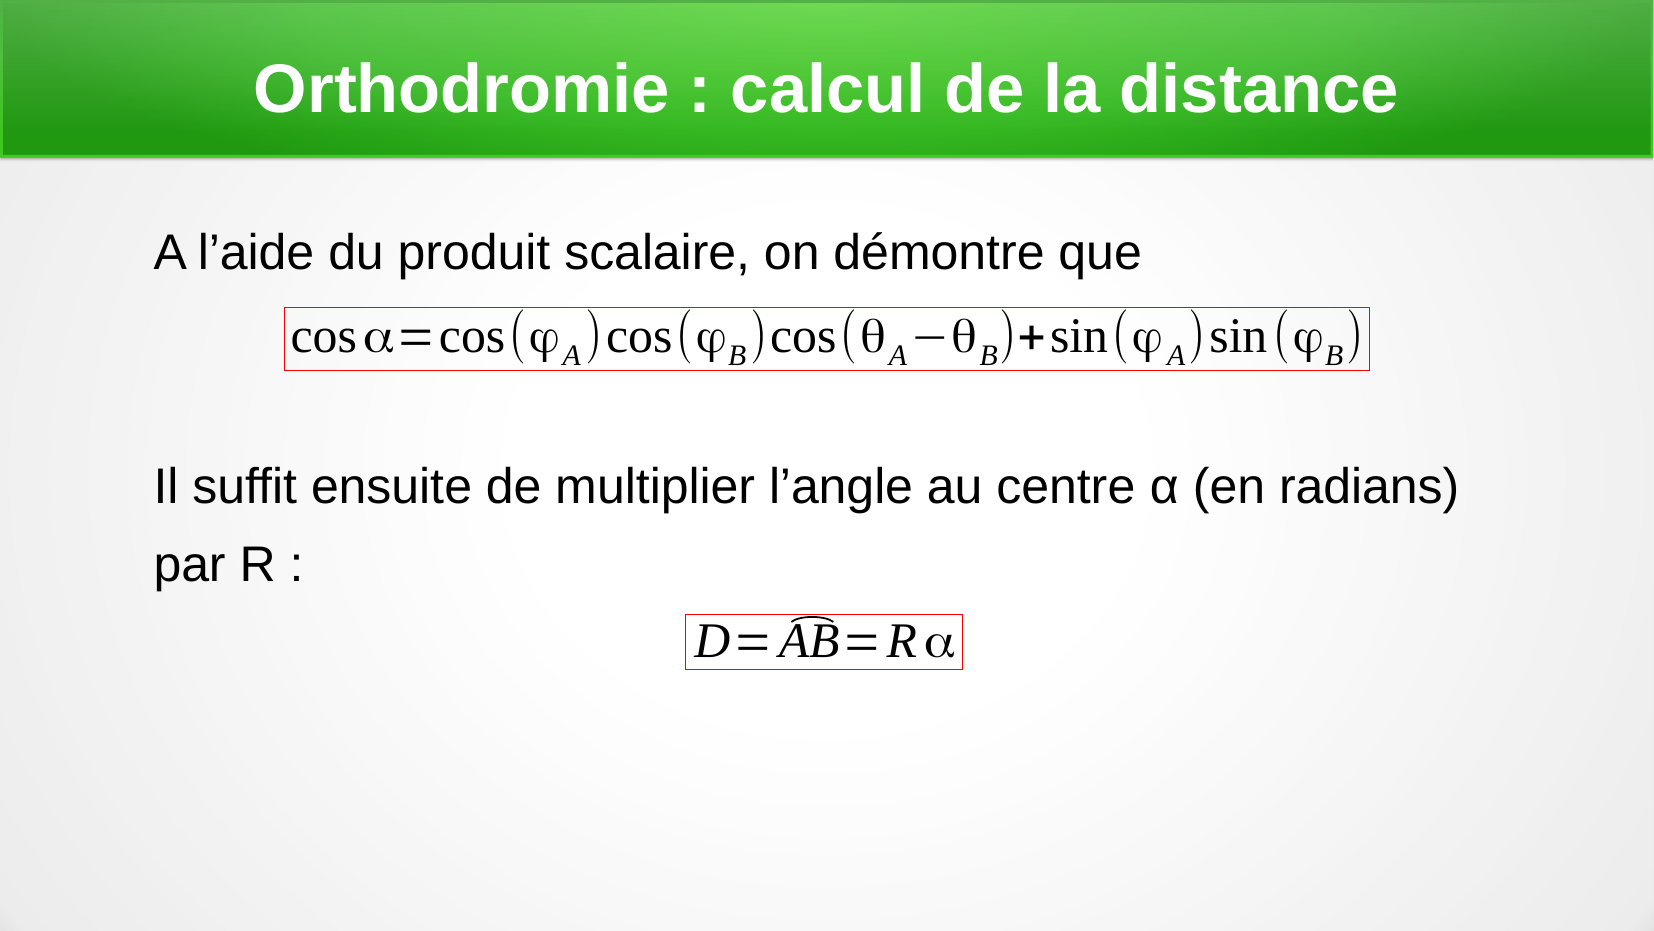

# Orthodromie : calcul de la distance
A l’aide du produit scalaire, on démontre que
Il suffit ensuite de multiplier l’angle au centre α (en radians)
par R :